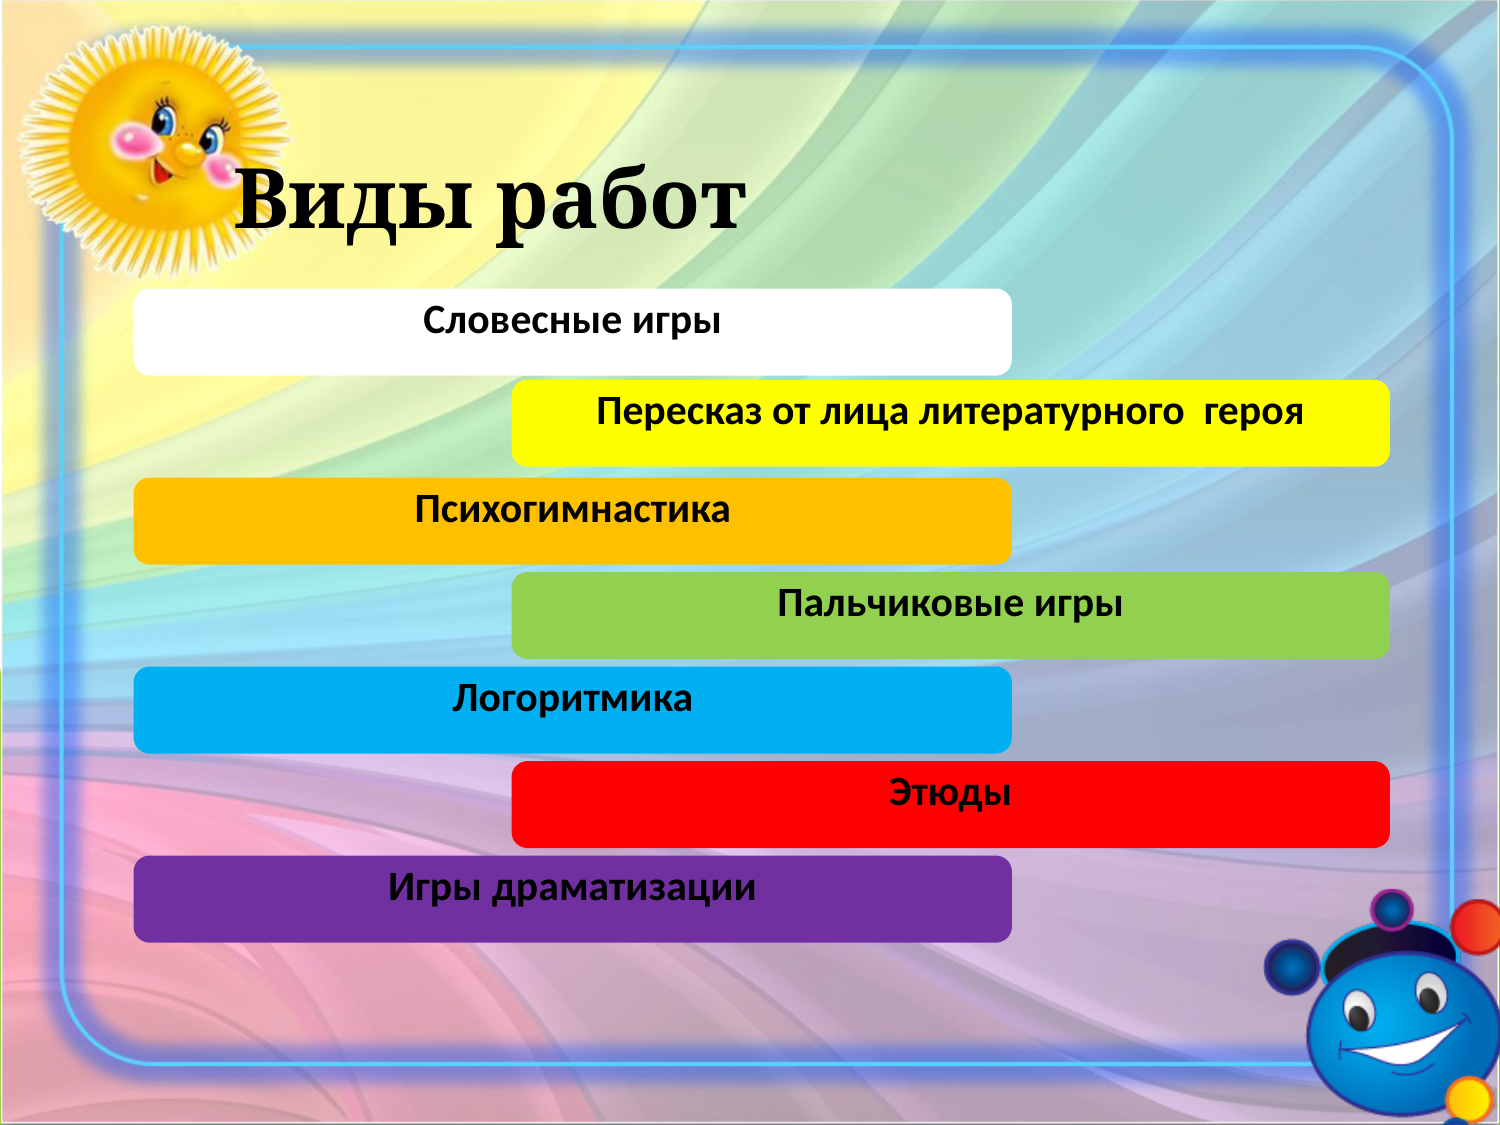

Виды работ
Словесные игры
Пересказ от лица литературного героя
Психогимнастика
Пальчиковые игры
Логоритмика
Этюды
Игры драматизации